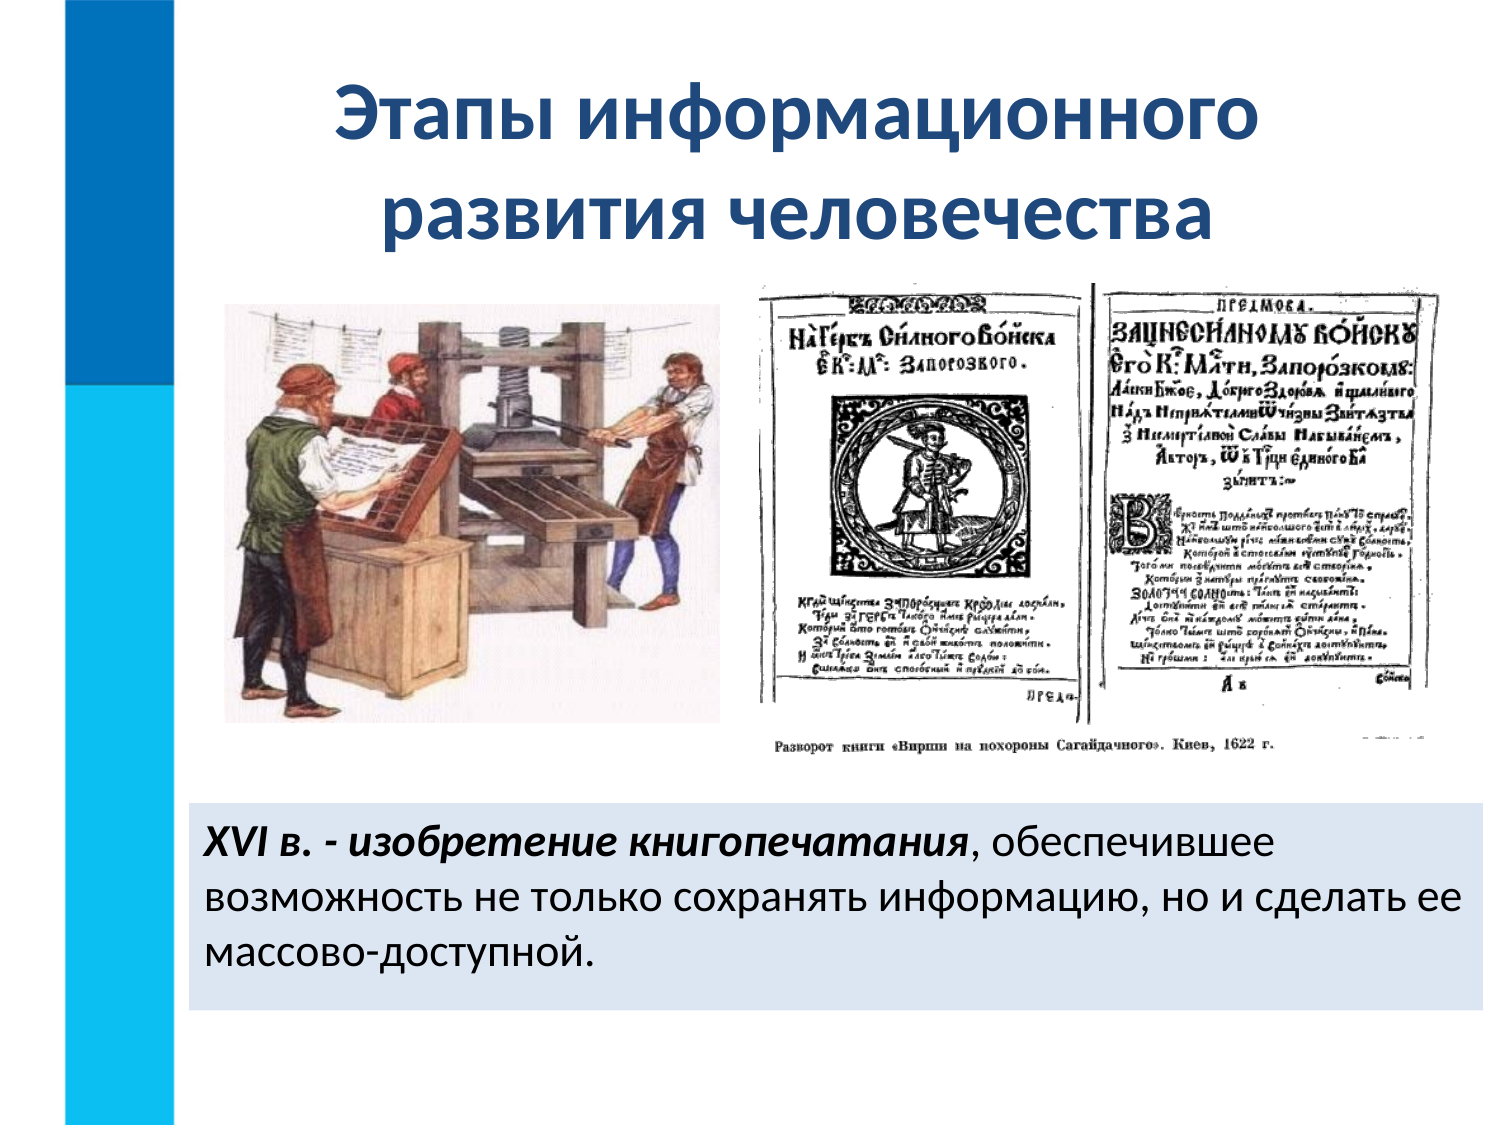

Этапы информационного развития человечества
XVI в. - изобретение книгопечатания, обеспечившее возможность не только сохранять информацию, но и сделать ее массово-доступной.